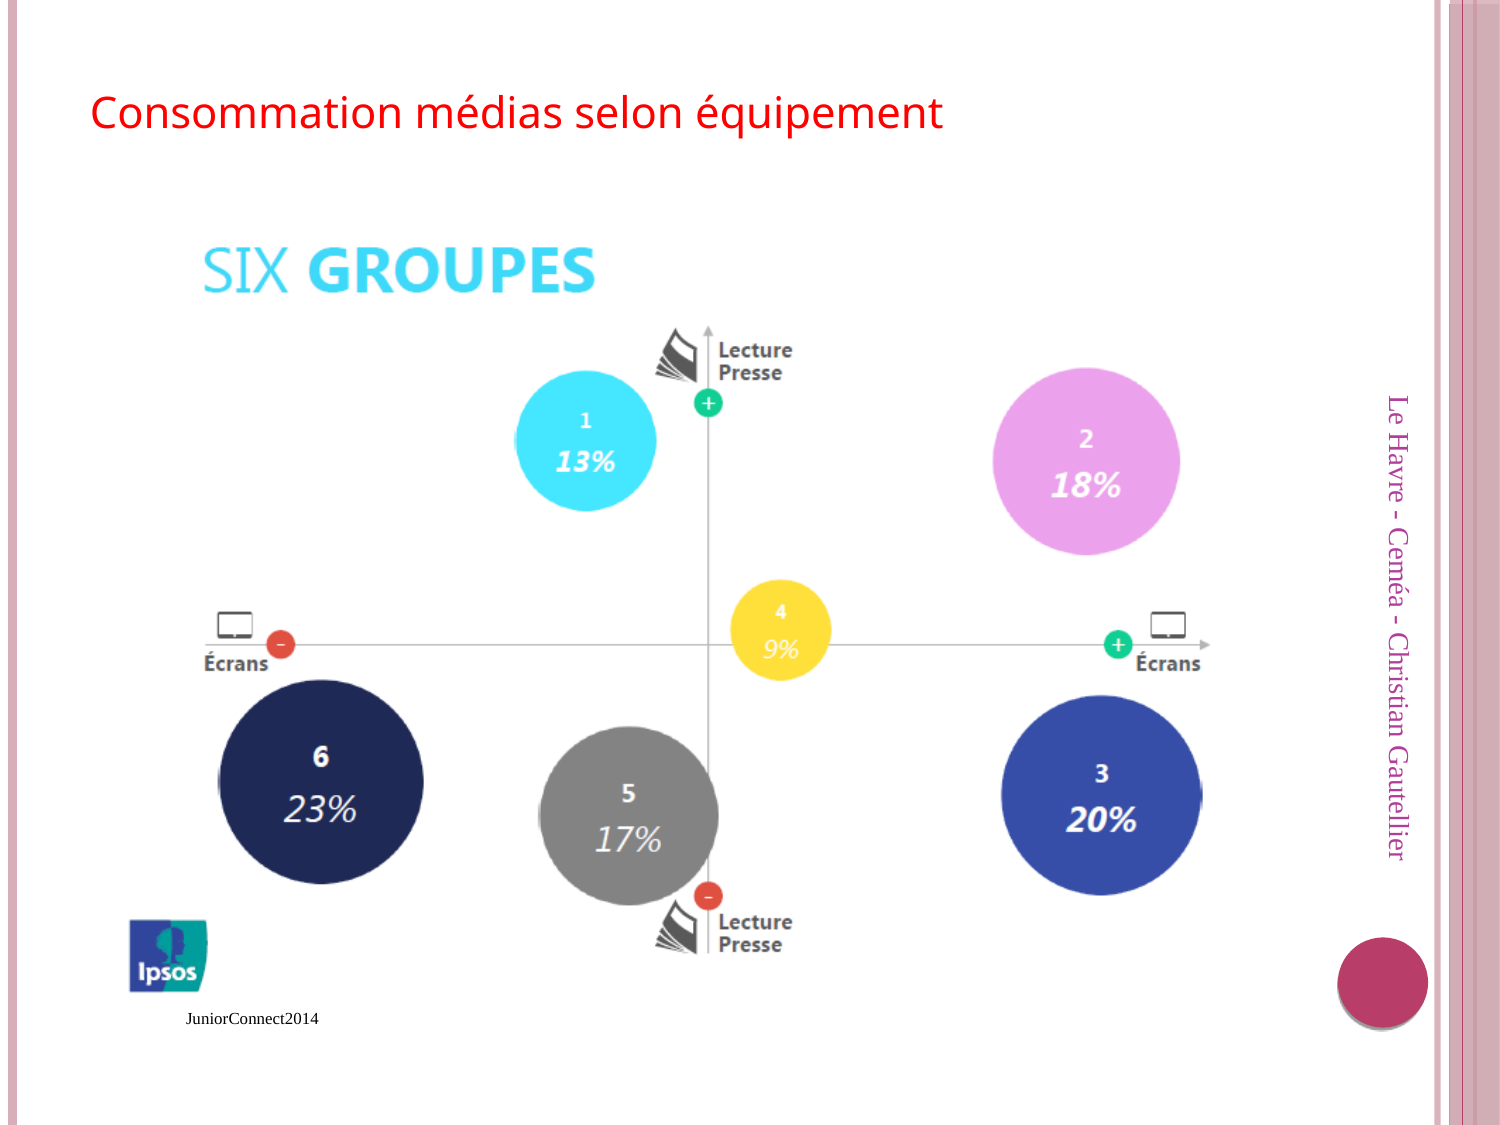

# Consommation médias selon équipement
Le Havre - Ceméa - Christian Gautellier
JuniorConnect2014